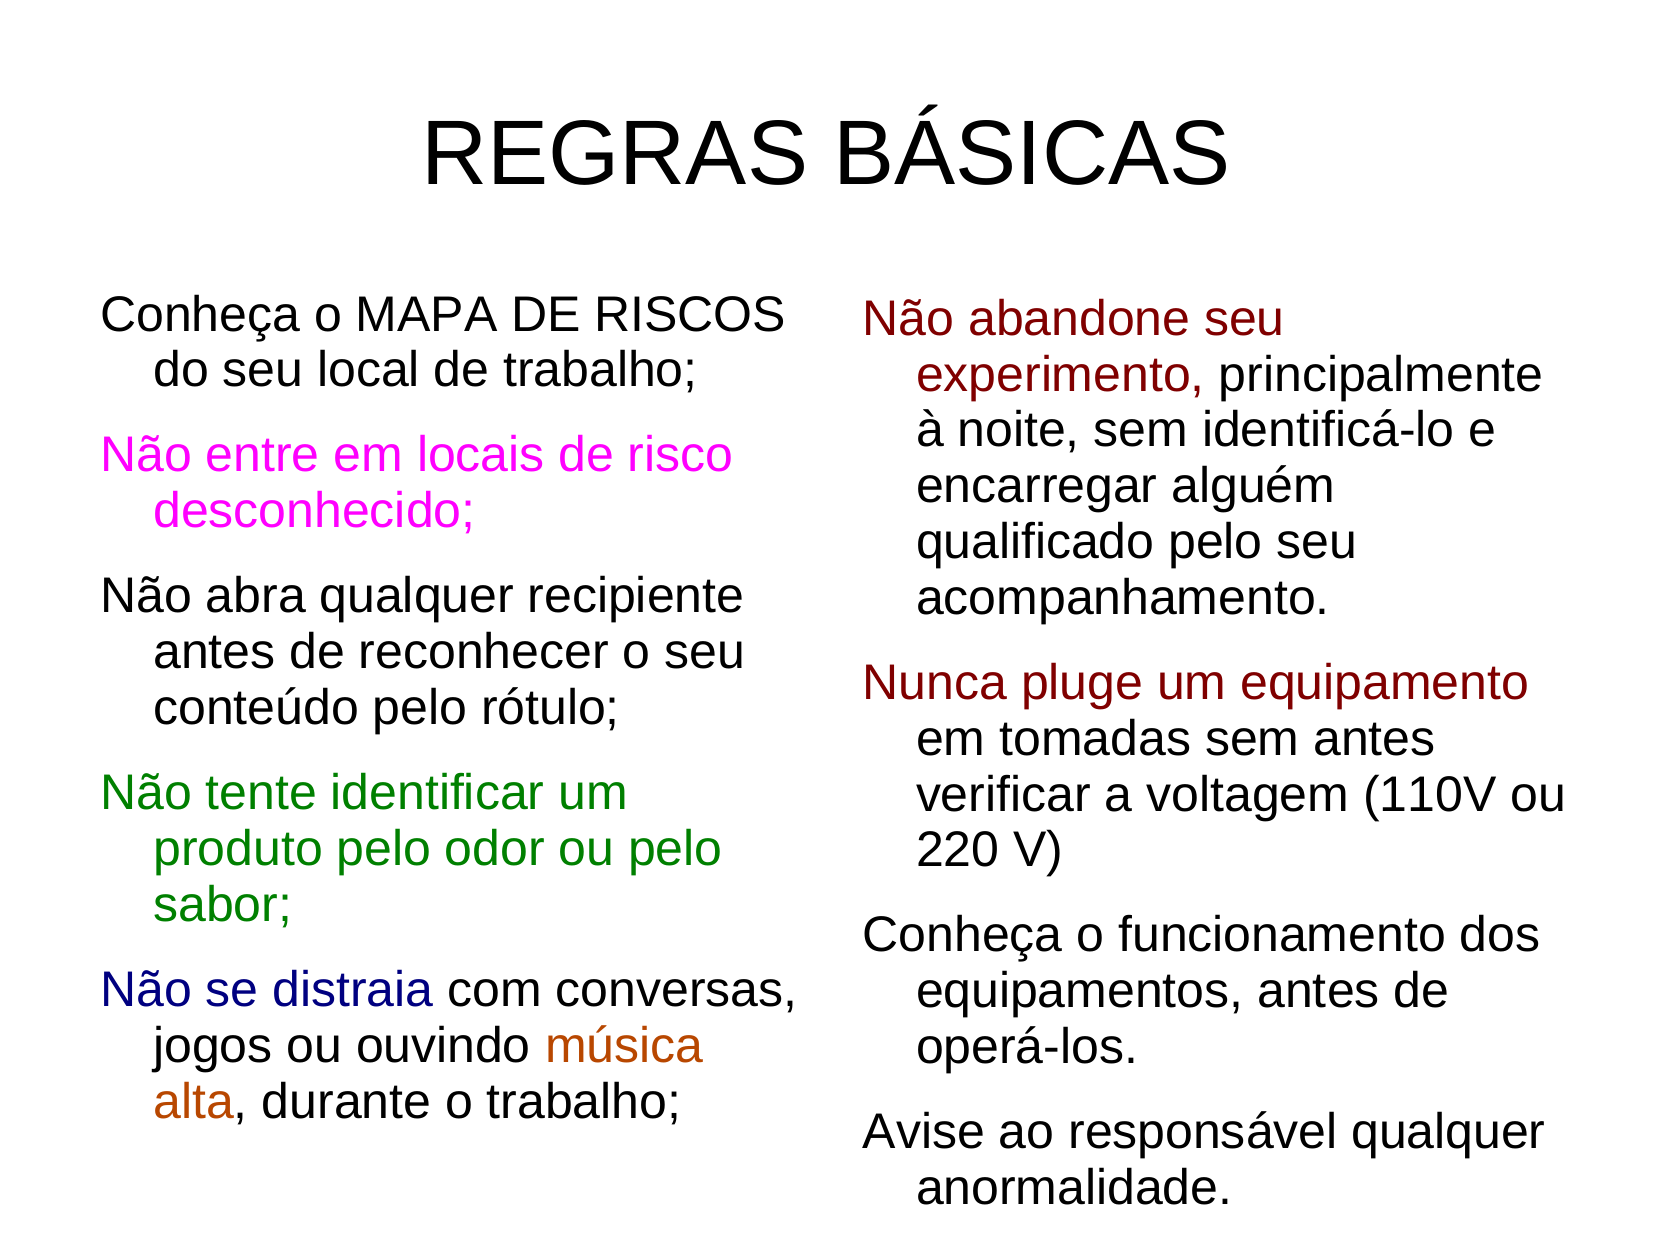

# REGRAS BÁSICAS
Conheça o MAPA DE RISCOS do seu local de trabalho;
Não entre em locais de risco desconhecido;
Não abra qualquer recipiente antes de reconhecer o seu conteúdo pelo rótulo;
Não tente identificar um produto pelo odor ou pelo sabor;
Não se distraia com conversas, jogos ou ouvindo música alta, durante o trabalho;
Não abandone seu experimento, principalmente à noite, sem identificá-lo e encarregar alguém qualificado pelo seu acompanhamento.
Nunca pluge um equipamento em tomadas sem antes verificar a voltagem (110V ou 220 V)
Conheça o funcionamento dos equipamentos, antes de operá-los.
Avise ao responsável qualquer anormalidade.